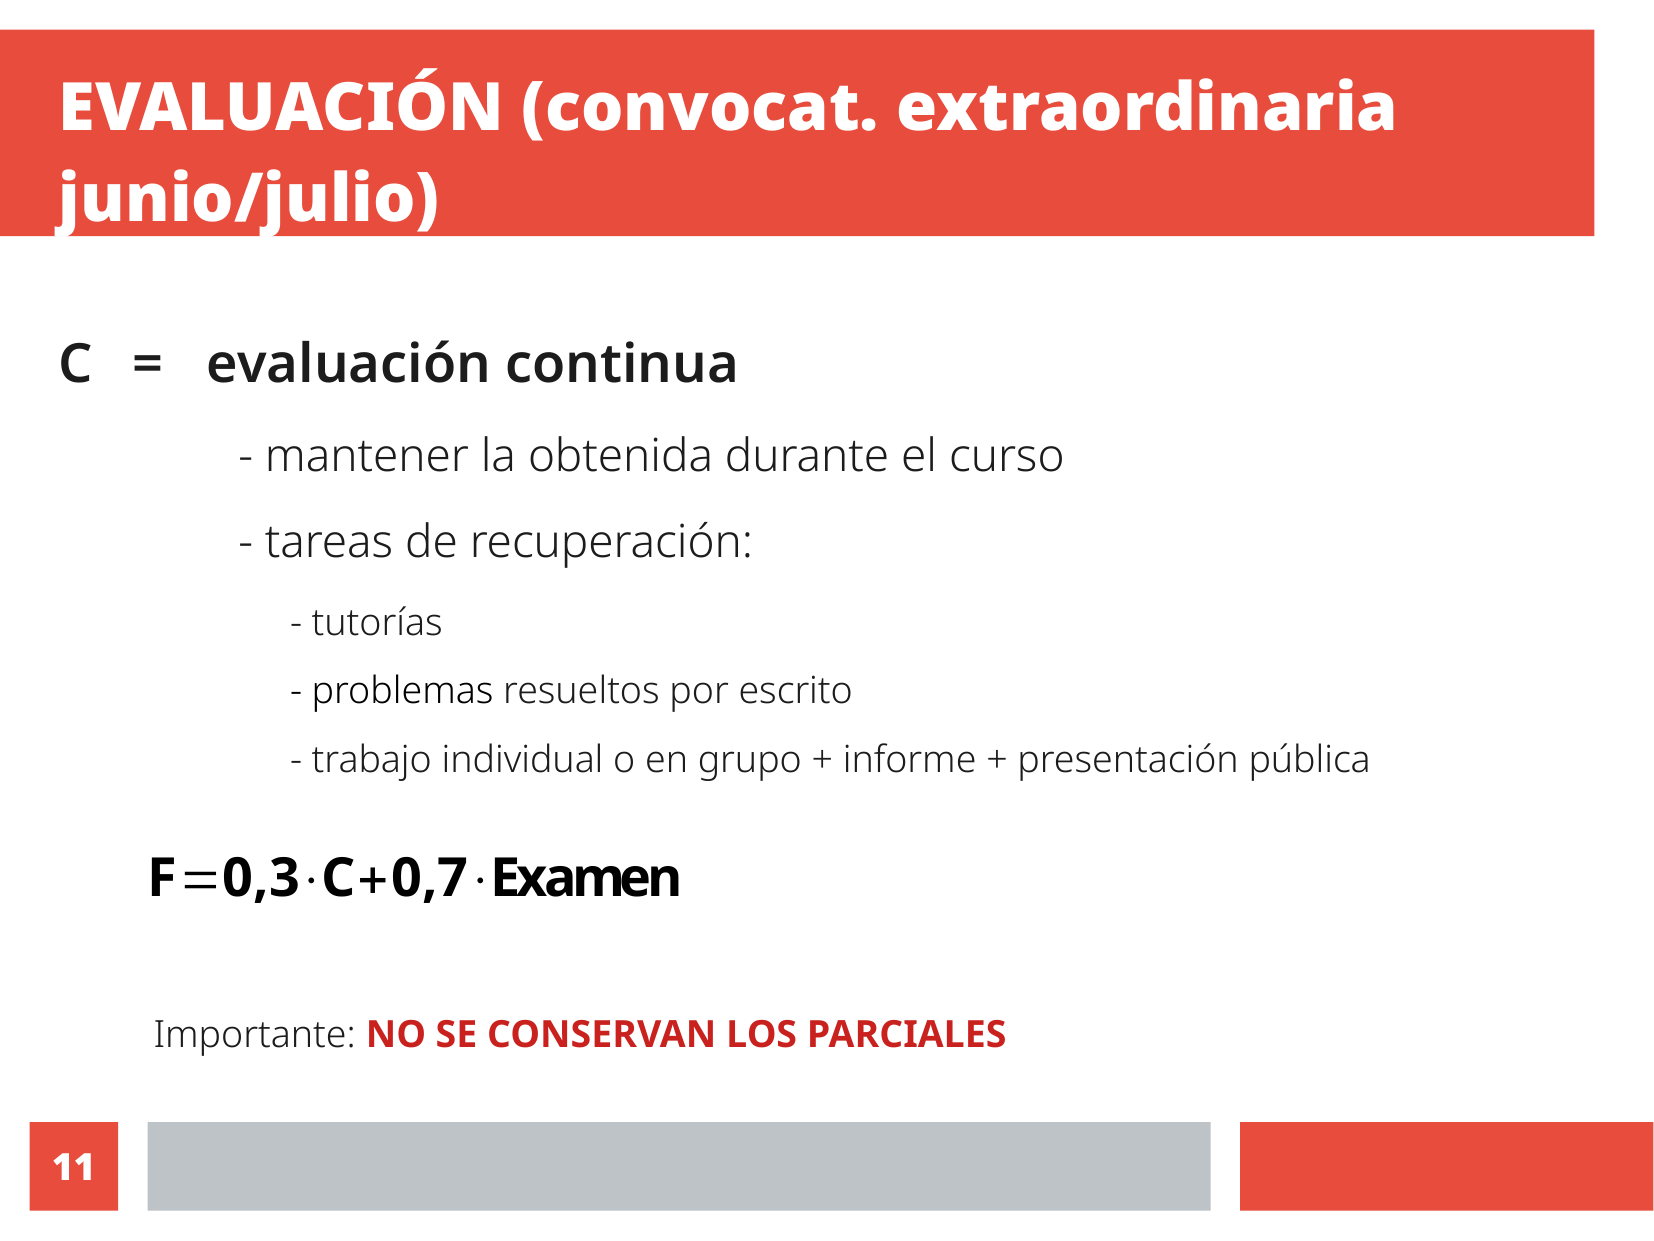

# EVALUACIÓN (convocat. extraordinaria junio/julio)
C	=	evaluación continua
 - mantener la obtenida durante el curso
 - tareas de recuperación:
 - tutorías
 - problemas resueltos por escrito
 - trabajo individual o en grupo + informe + presentación pública
Importante: NO SE CONSERVAN LOS PARCIALES
11